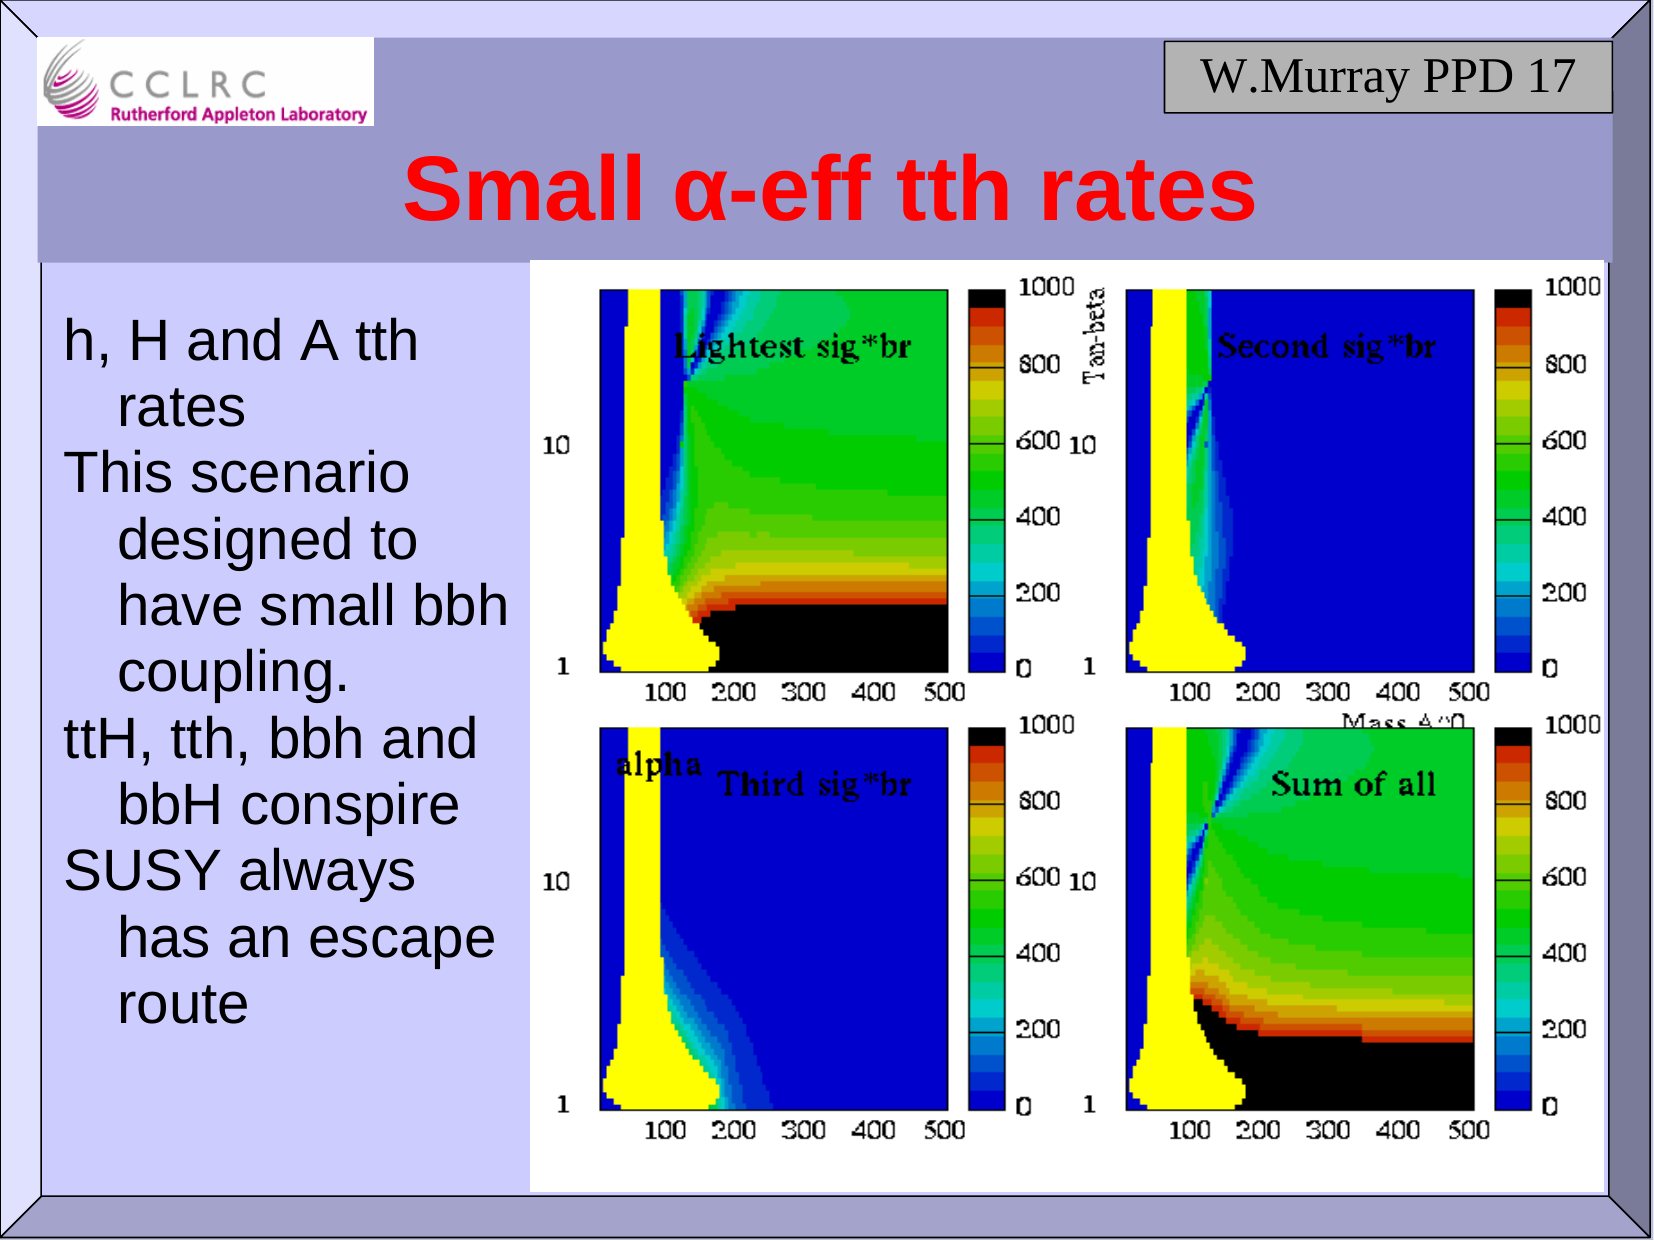

# Small α-eff tth rates
h, H and A tth rates
This scenario designed to have small bbh coupling.
ttH, tth, bbh and bbH conspire
SUSY always has an escape route